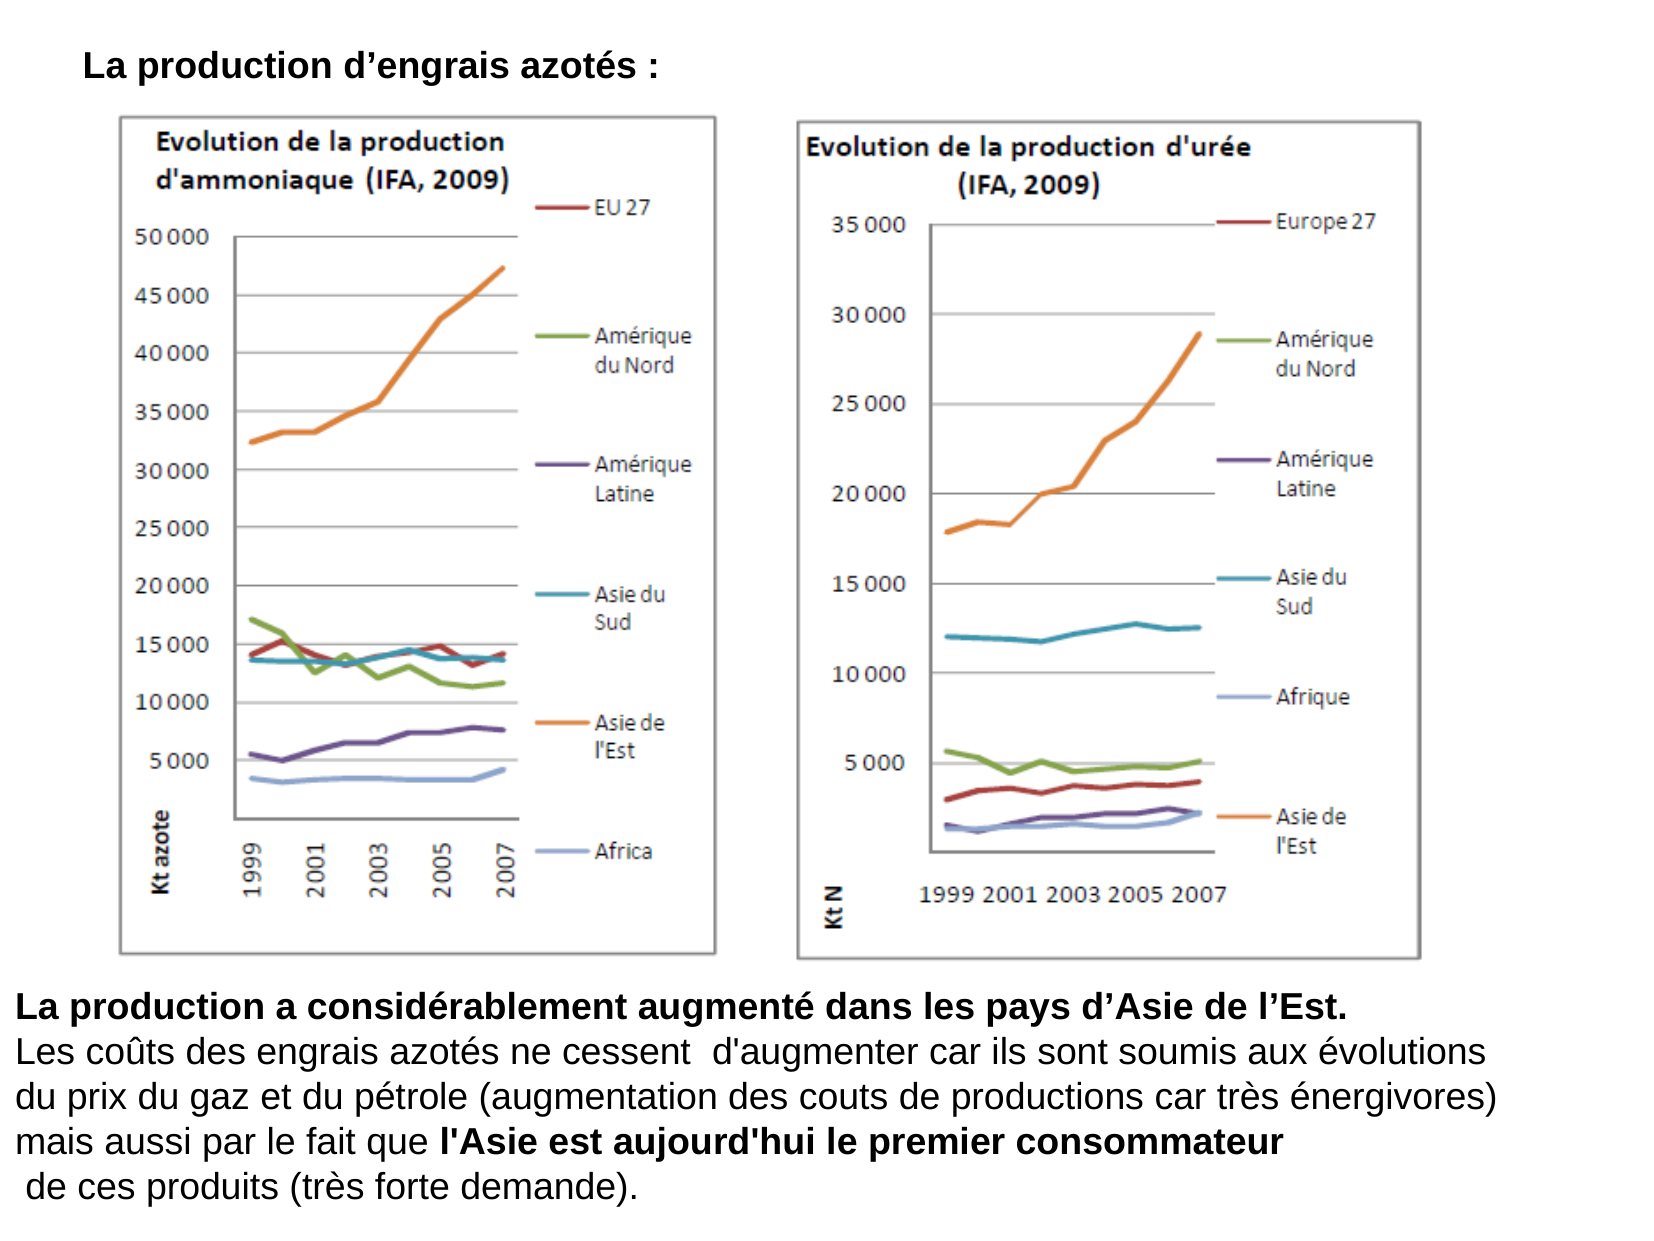

# La production d’engrais azotés :
La production a considérablement augmenté dans les pays d’Asie de l’Est.
Les coûts des engrais azotés ne cessent d'augmenter car ils sont soumis aux évolutions
du prix du gaz et du pétrole (augmentation des couts de productions car très énergivores)
mais aussi par le fait que l'Asie est aujourd'hui le premier consommateur
 de ces produits (très forte demande).